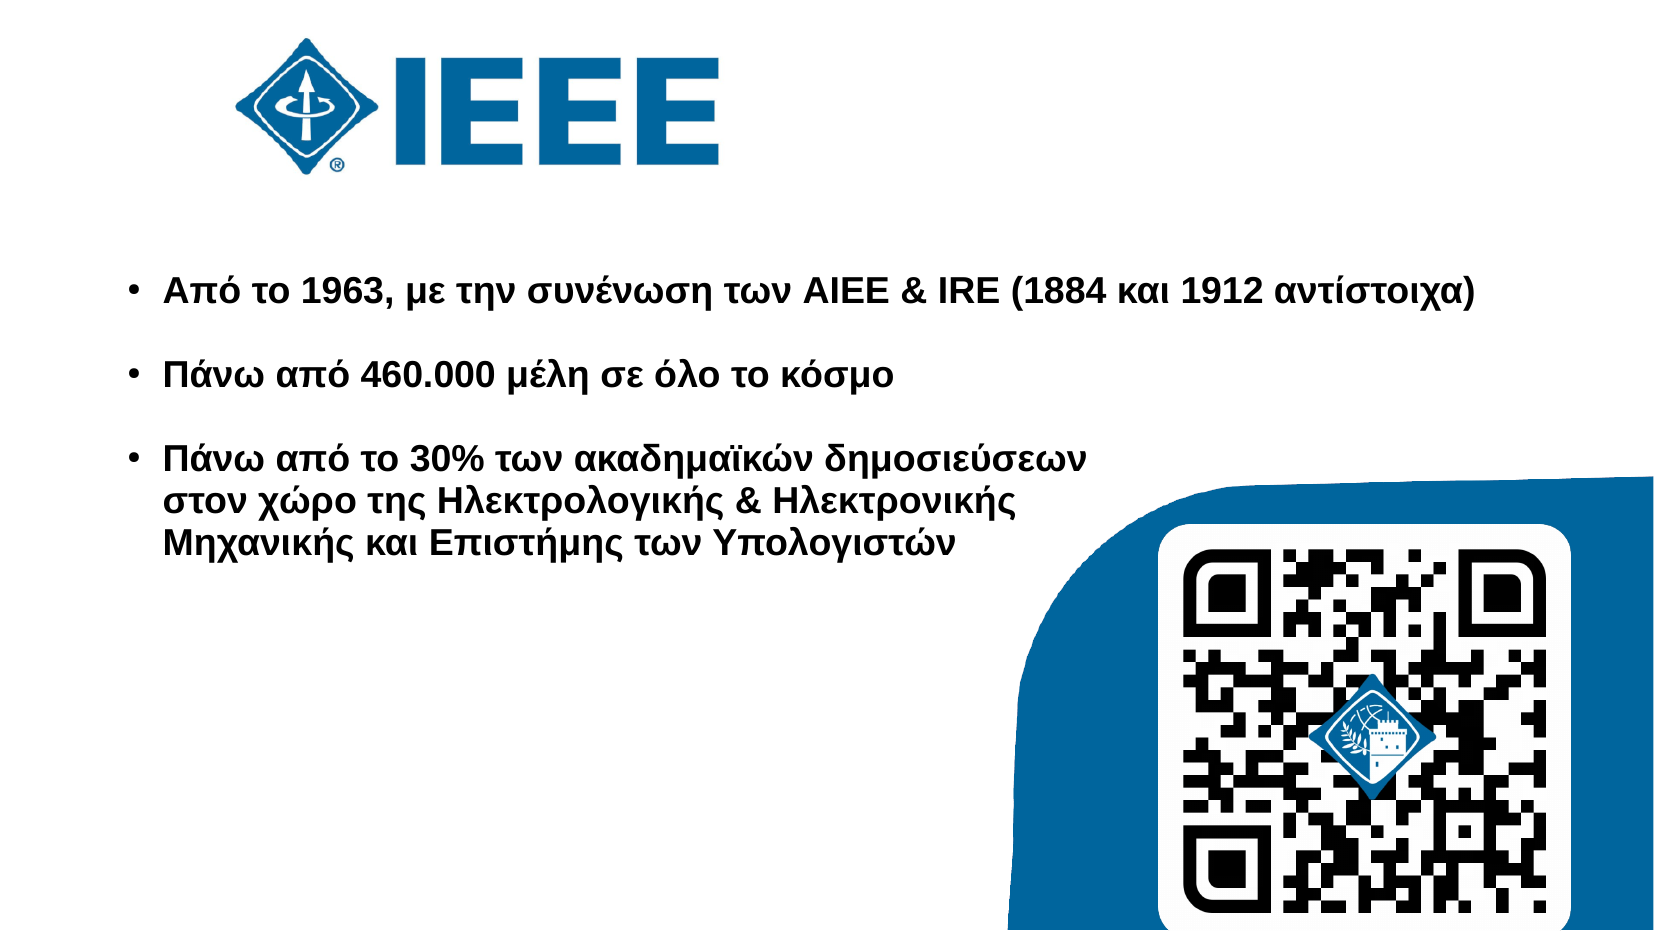

#
Από το 1963, με την συνένωση των AIEE & IRE (1884 και 1912 αντίστοιχα)
Πάνω από 460.000 μέλη σε όλο το κόσμο
Πάνω από το 30% των ακαδημαϊκών δημοσιεύσεων
στον χώρο της Ηλεκτρολογικής & Ηλεκτρονικής
Μηχανικής και Επιστήμης των Υπολογιστών